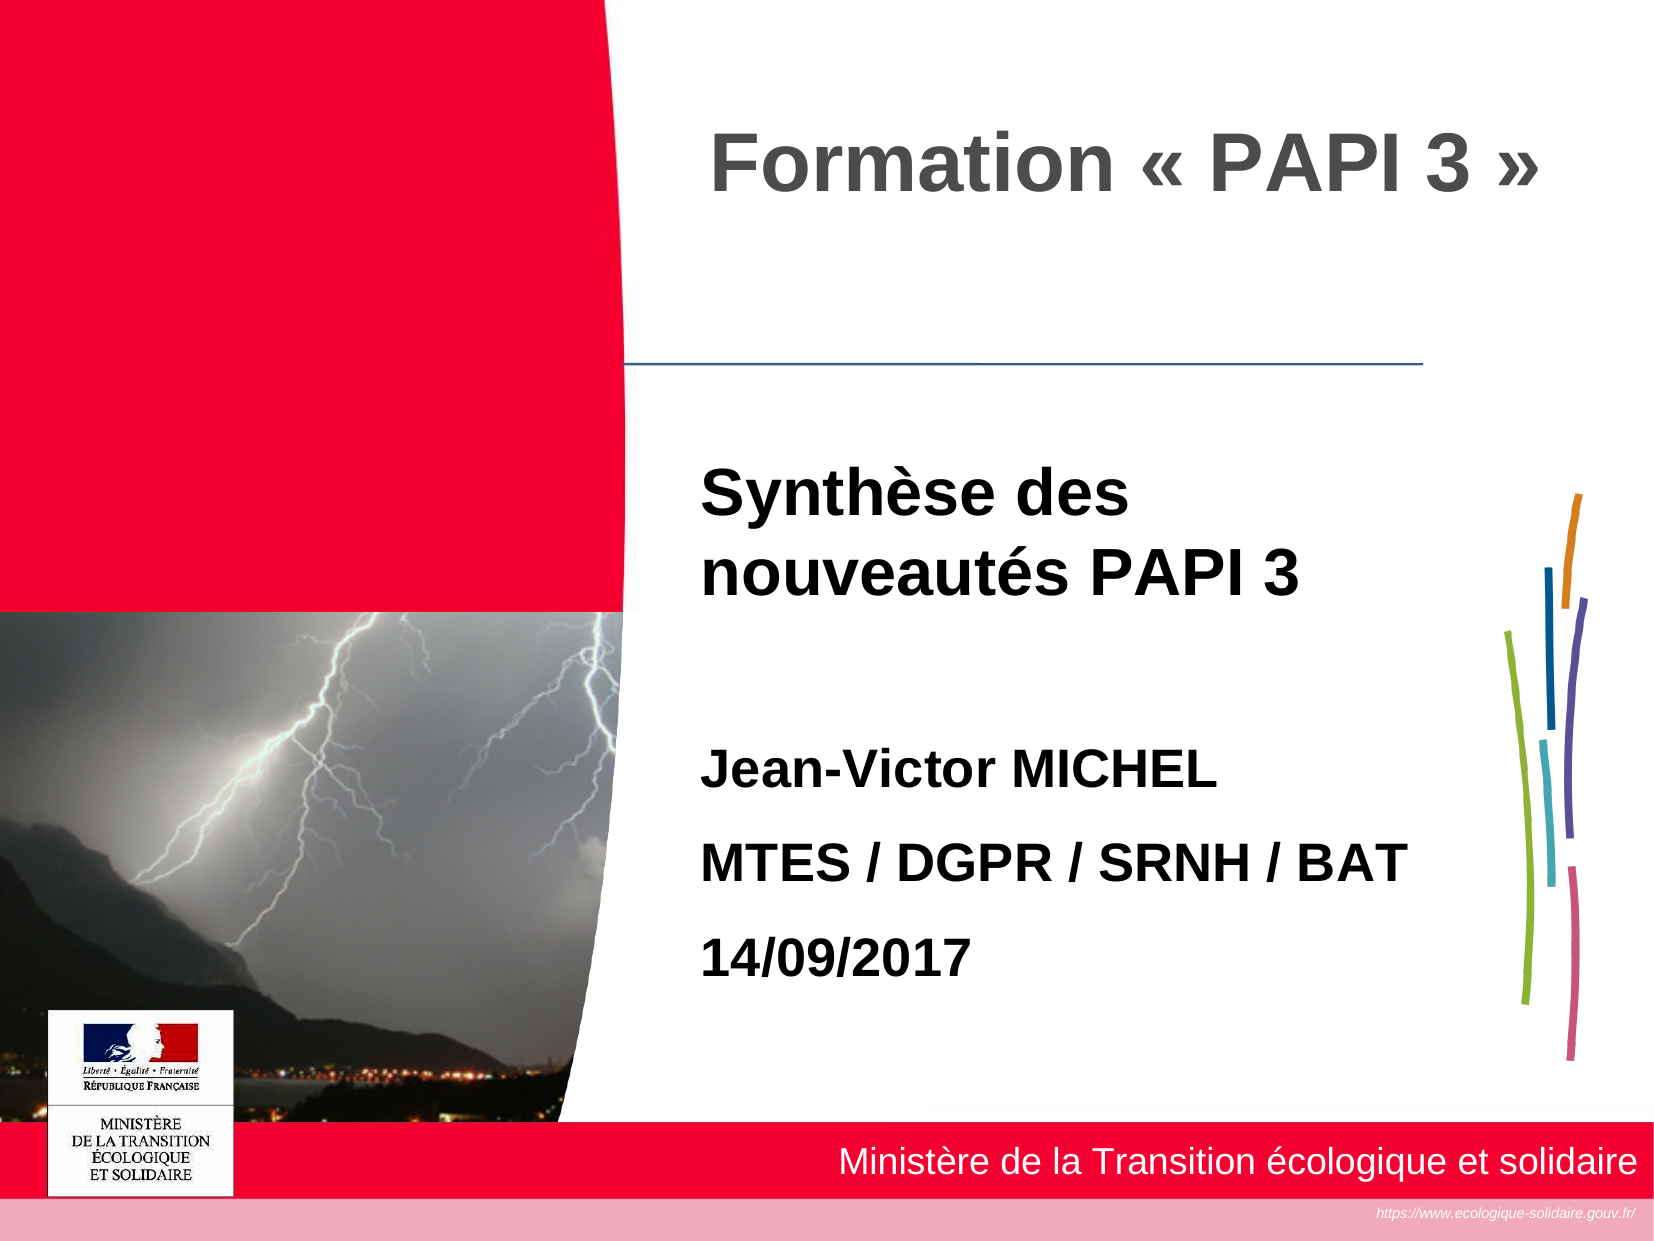

Formation « PAPI 3 »
Synthèse des nouveautés PAPI 3
Jean-Victor MICHEL
MTES / DGPR / SRNH / BAT
14/09/2017